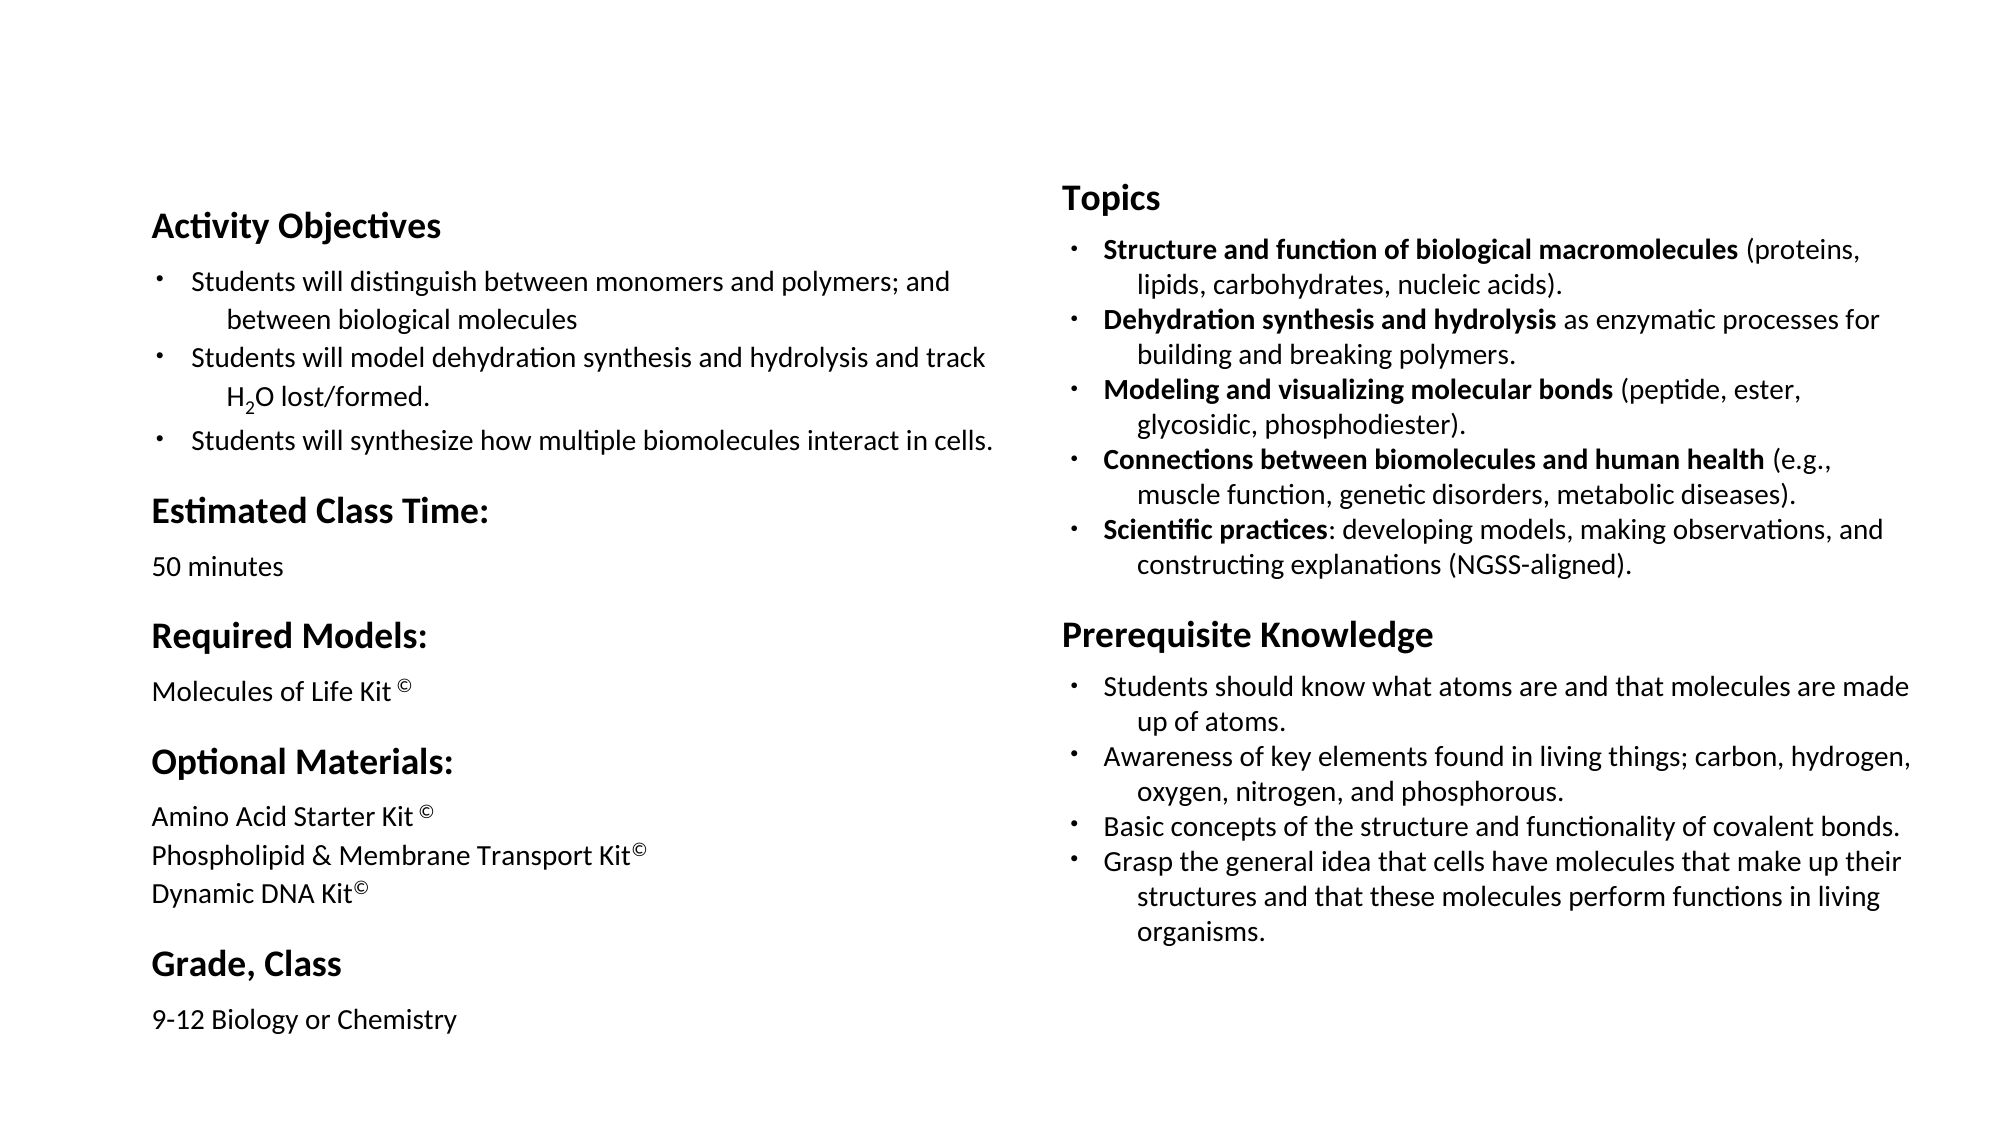

Teacher Guide - Overview
Topics
Structure and function of biological macromolecules (proteins, lipids, carbohydrates, nucleic acids).
Dehydration synthesis and hydrolysis as enzymatic processes for building and breaking polymers.
Modeling and visualizing molecular bonds (peptide, ester, glycosidic, phosphodiester).
Connections between biomolecules and human health (e.g., muscle function, genetic disorders, metabolic diseases).
Scientific practices: developing models, making observations, and constructing explanations (NGSS-aligned).
Prerequisite Knowledge
Students should know what atoms are and that molecules are made up of atoms.
Awareness of key elements found in living things; carbon, hydrogen, oxygen, nitrogen, and phosphorous.
Basic concepts of the structure and functionality of covalent bonds.
Grasp the general idea that cells have molecules that make up their structures and that these molecules perform functions in living organisms.
Activity Objectives
Students will distinguish between monomers and polymers; and between biological molecules
Students will model dehydration synthesis and hydrolysis and track H2O lost/formed.
Students will synthesize how multiple biomolecules interact in cells.
Estimated Class Time:
50 minutes
Required Models:
Molecules of Life Kit ©
Optional Materials:
Amino Acid Starter Kit ©
Phospholipid & Membrane Transport Kit©
Dynamic DNA Kit©
Grade, Class
9-12 Biology or Chemistry